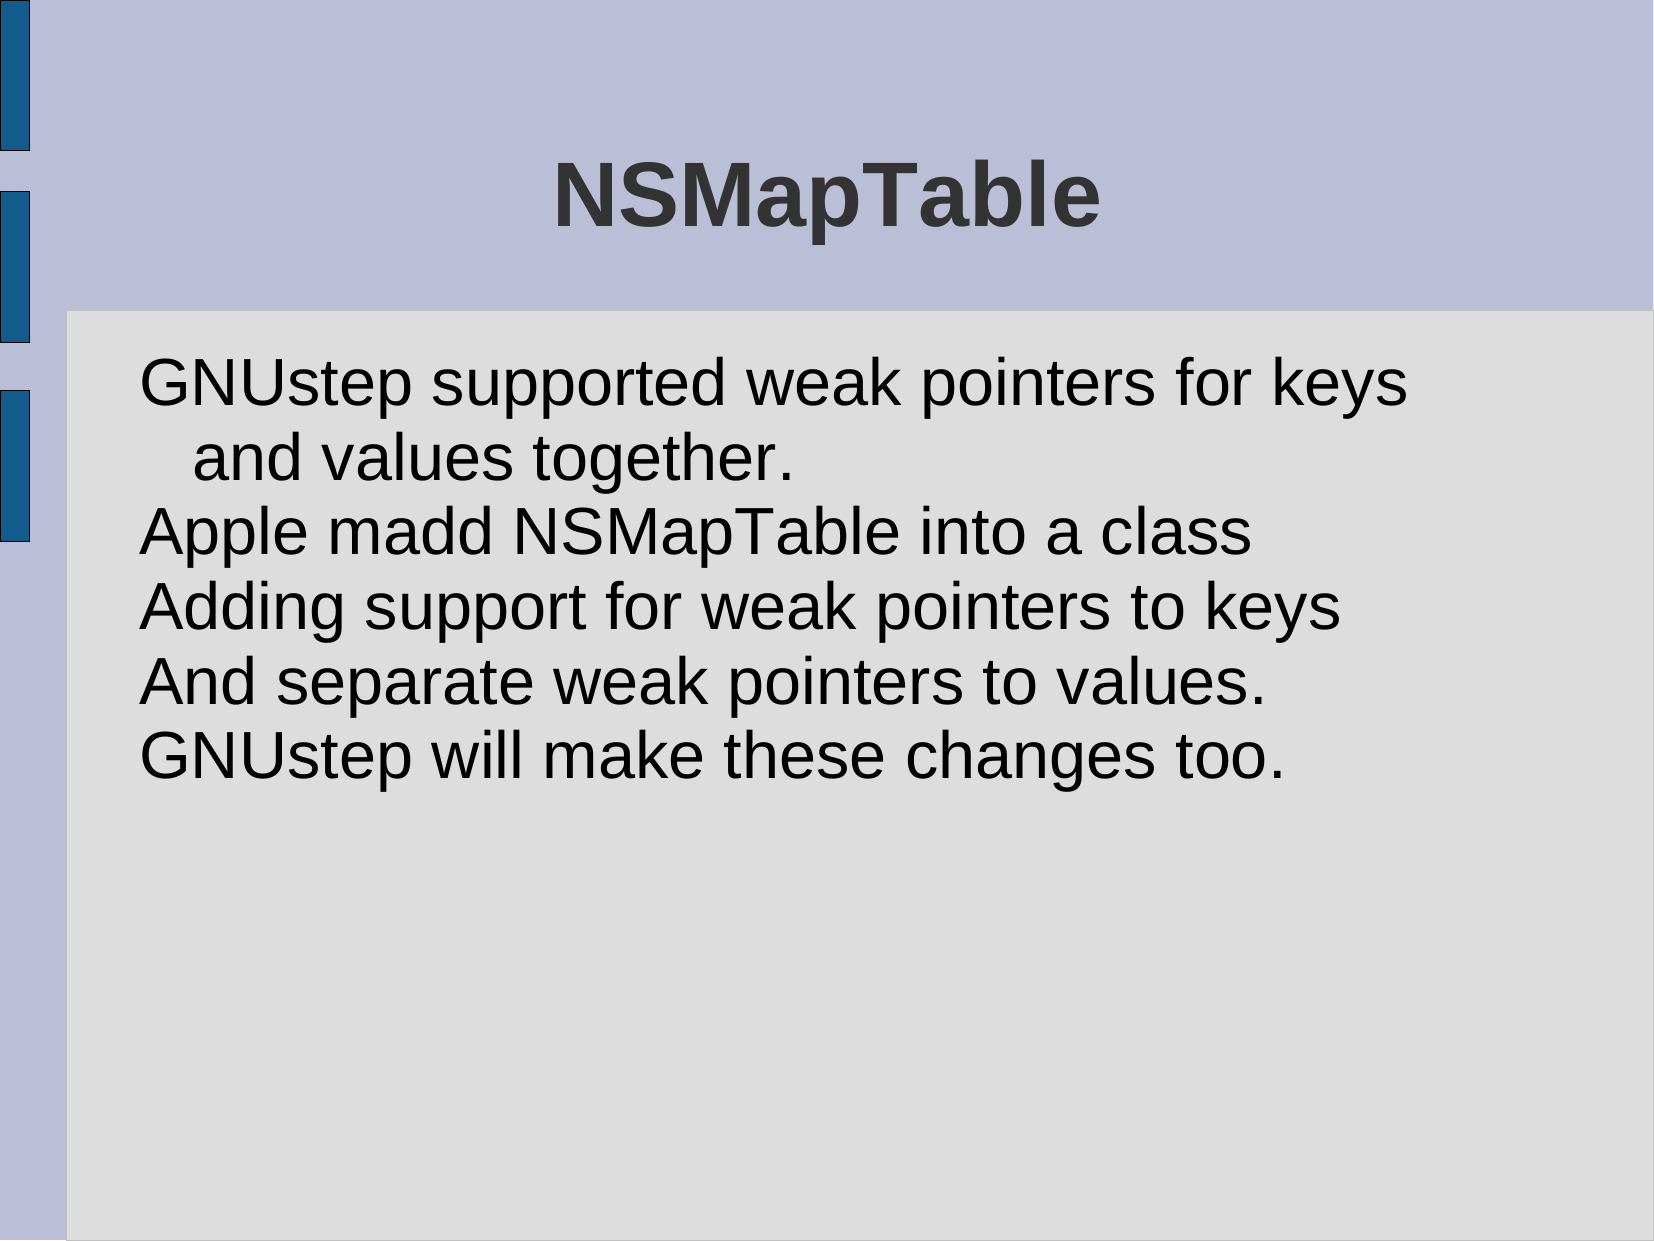

# NSMapTable
GNUstep supported weak pointers for keys and values together.
Apple madd NSMapTable into a class
Adding support for weak pointers to keys
And separate weak pointers to values.
GNUstep will make these changes too.